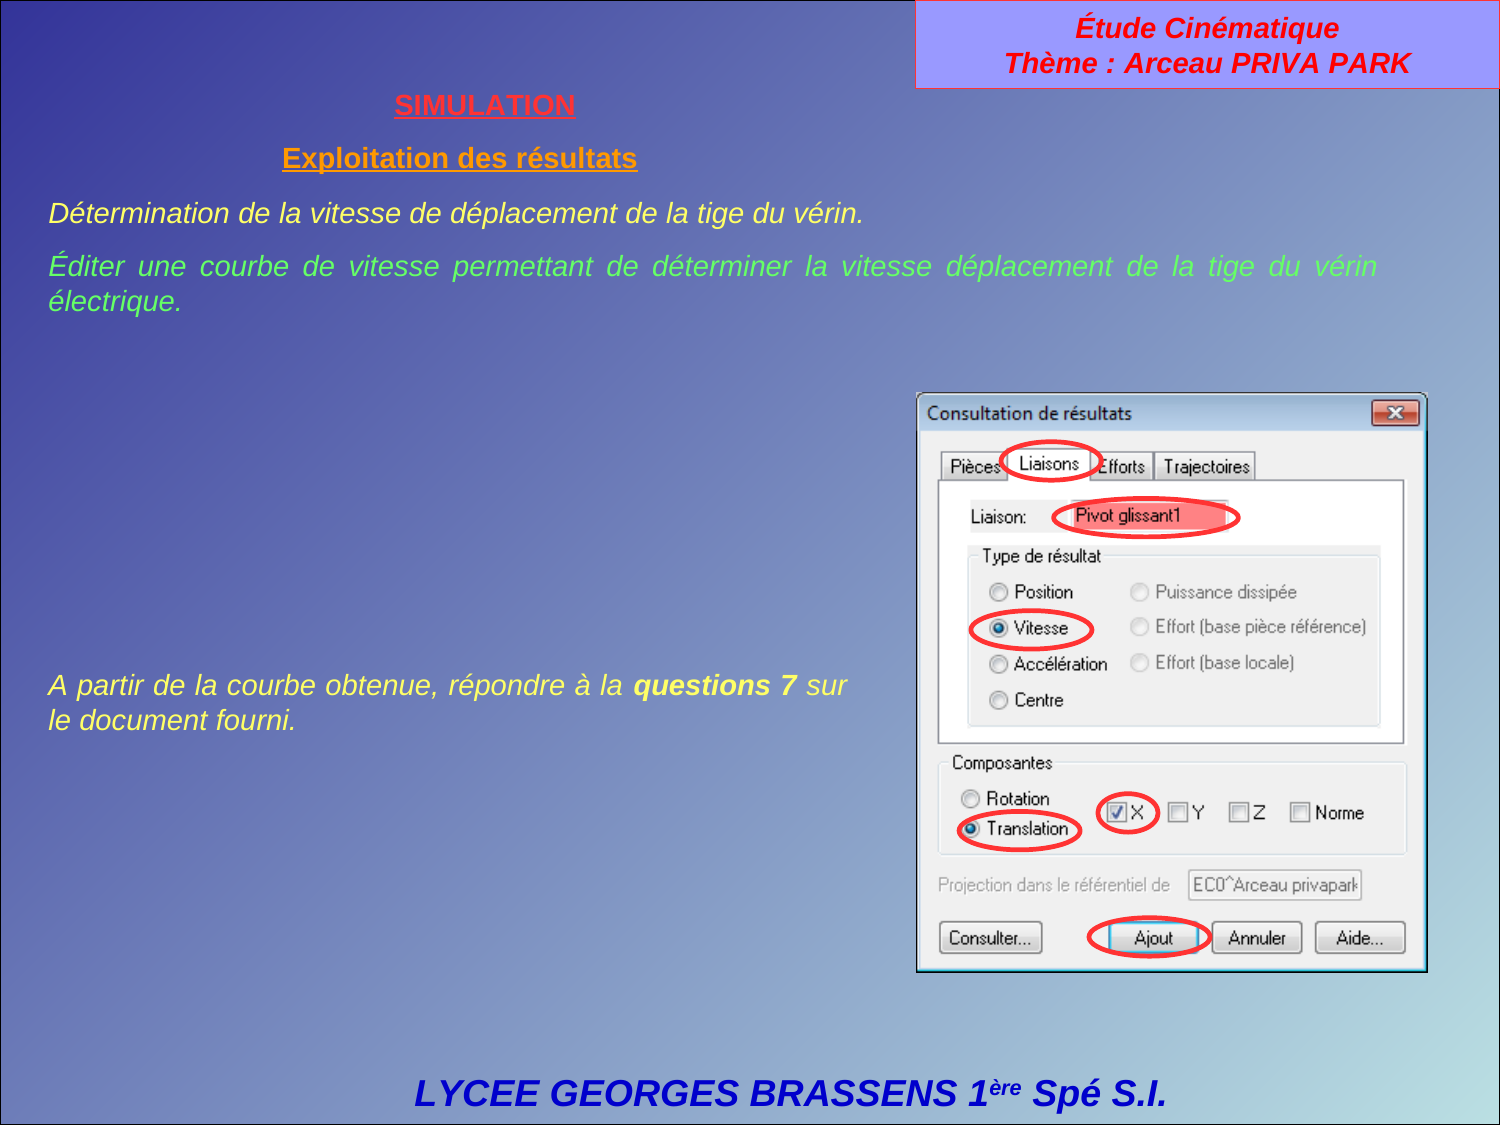

SIMULATION
Exploitation des résultats
Détermination de la vitesse de déplacement de la tige du vérin.
Éditer une courbe de vitesse permettant de déterminer la vitesse déplacement de la tige du vérin électrique.
A partir de la courbe obtenue, répondre à la questions 7 sur le document fourni.